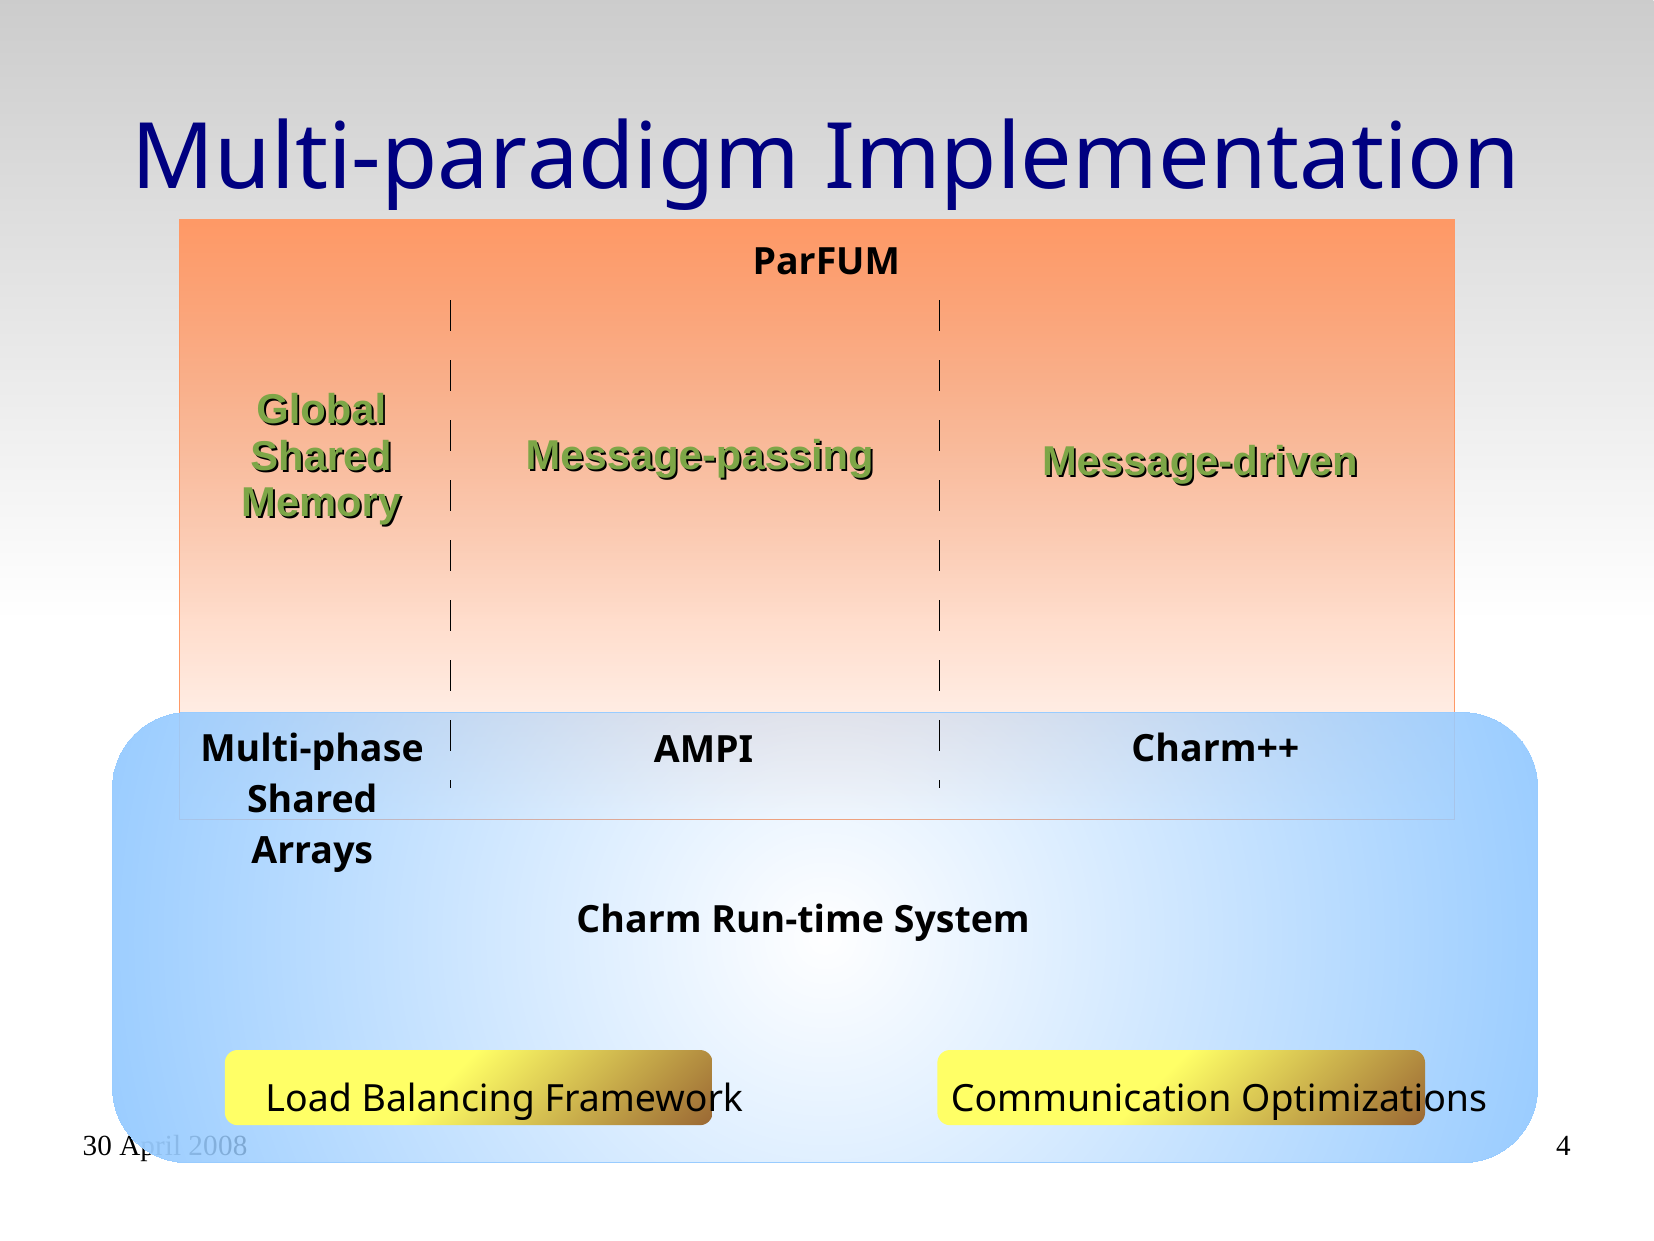

# Multi-paradigm Implementation
ParFUM
Global
Shared
Memory
Message-passing
Message-driven
Charm++
Multi-phase
Shared
Arrays
AMPI
Charm Run-time System
Load Balancing Framework
Communication Optimizations
30 April 2008
4